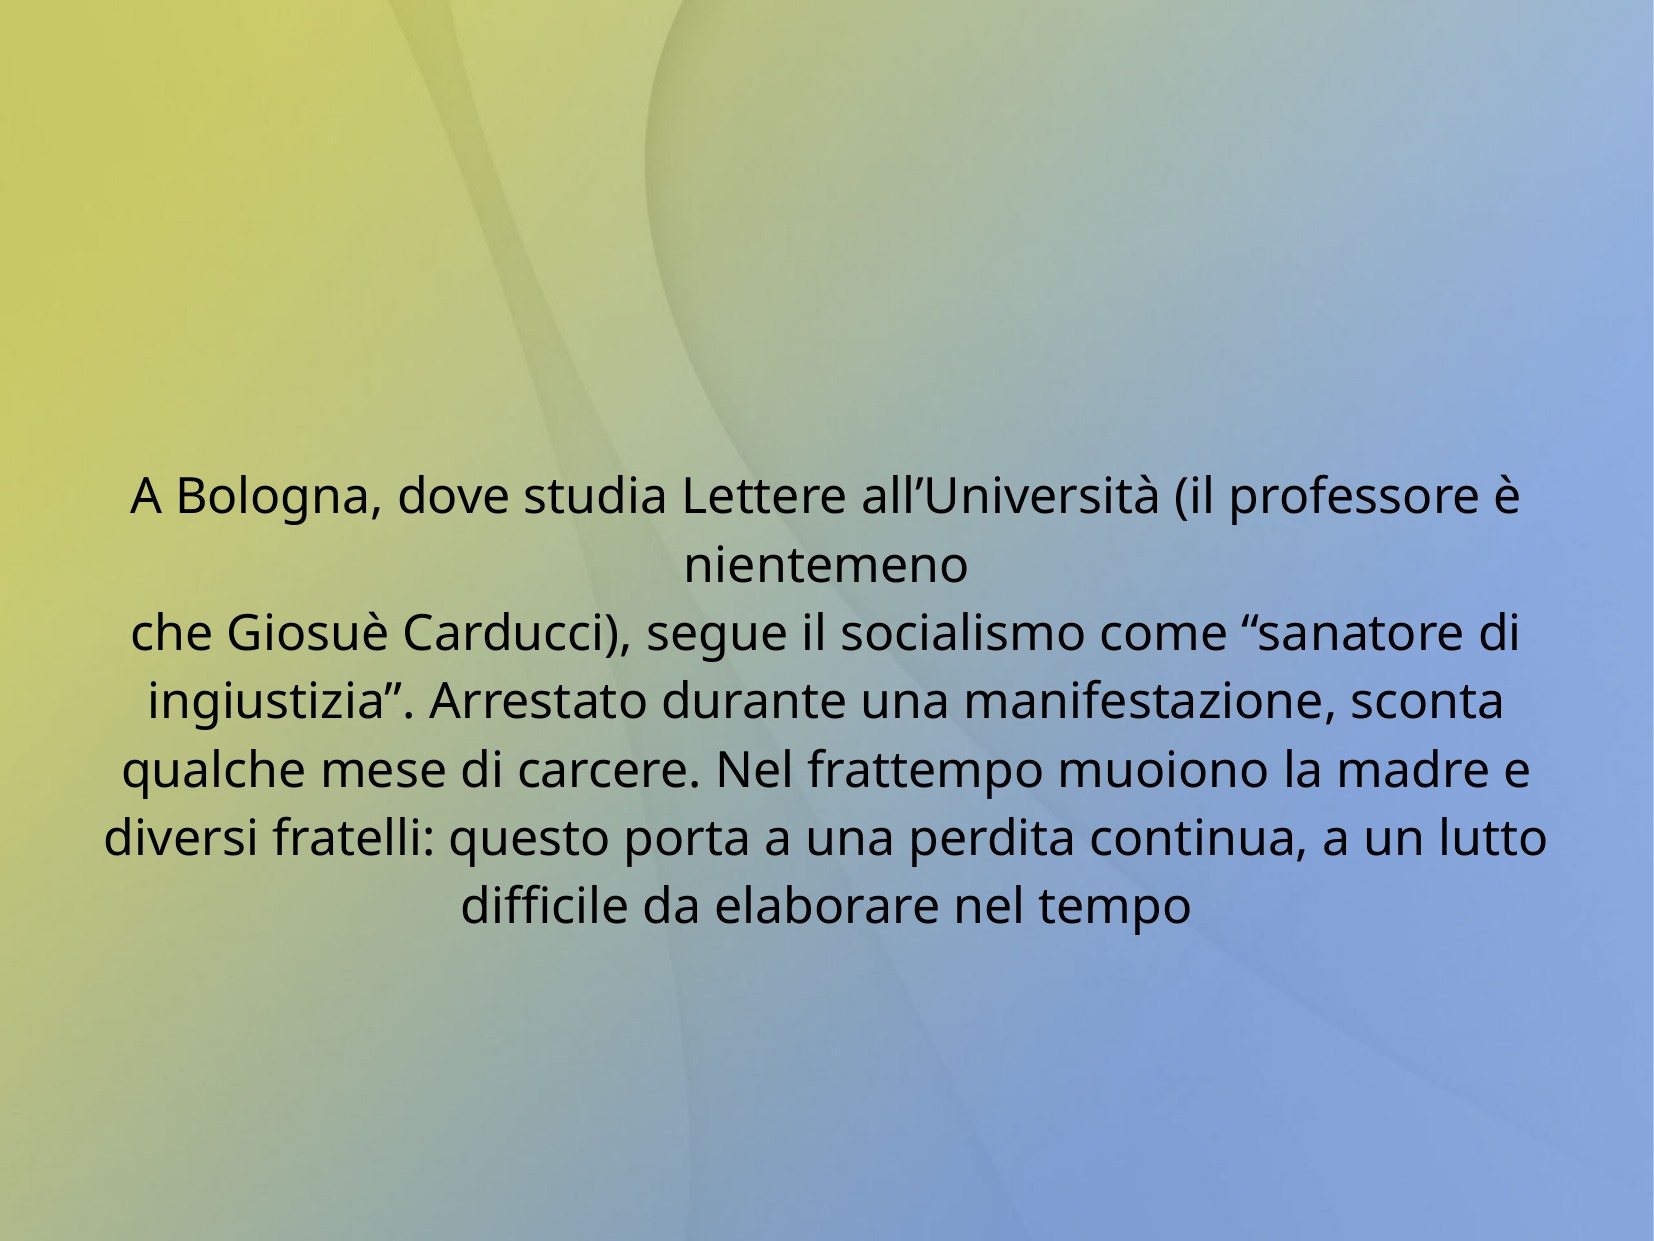

# A Bologna, dove studia Lettere all’Università (il professore è nientemeno
che Giosuè Carducci), segue il socialismo come “sanatore di ingiustizia”. Arrestato durante una manifestazione, sconta qualche mese di carcere. Nel frattempo muoiono la madre e diversi fratelli: questo porta a una perdita continua, a un lutto difficile da elaborare nel tempo